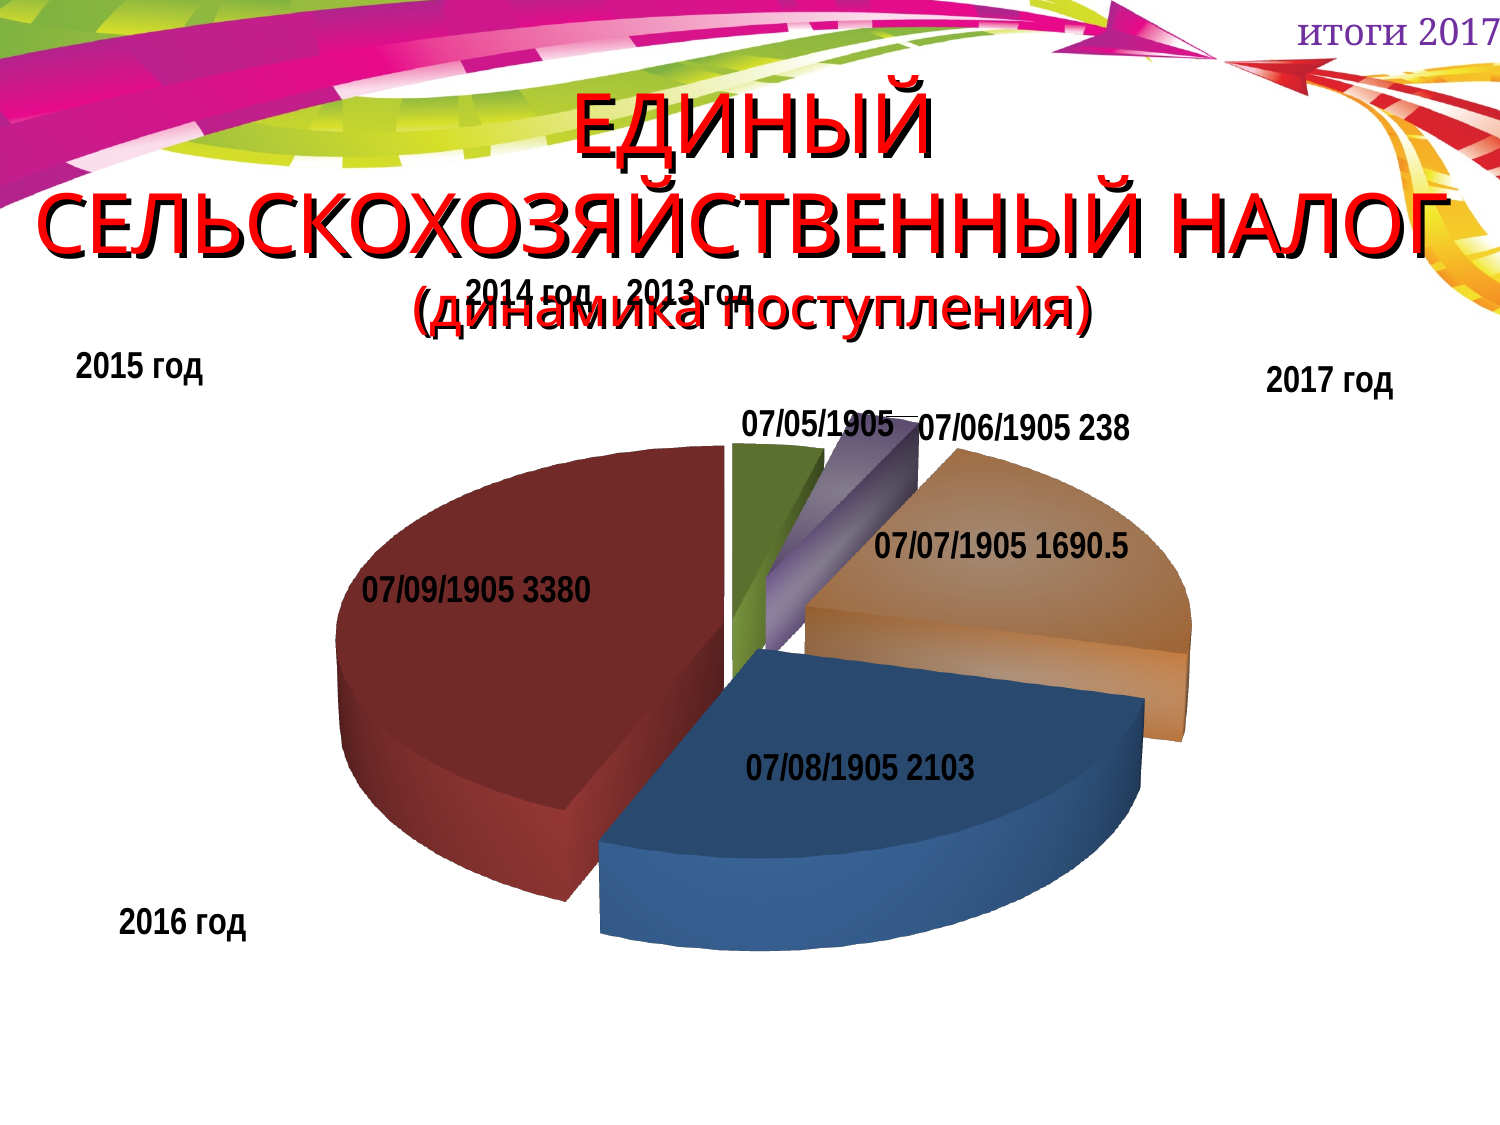

итоги 2017
# ЕДИНЫЙ СЕЛЬСКОХОЗЯЙСТВЕННЫЙ НАЛОГ (динамика поступления)
[unsupported chart]
2014 год 2013 год
2015 год
2017 год
2016 год